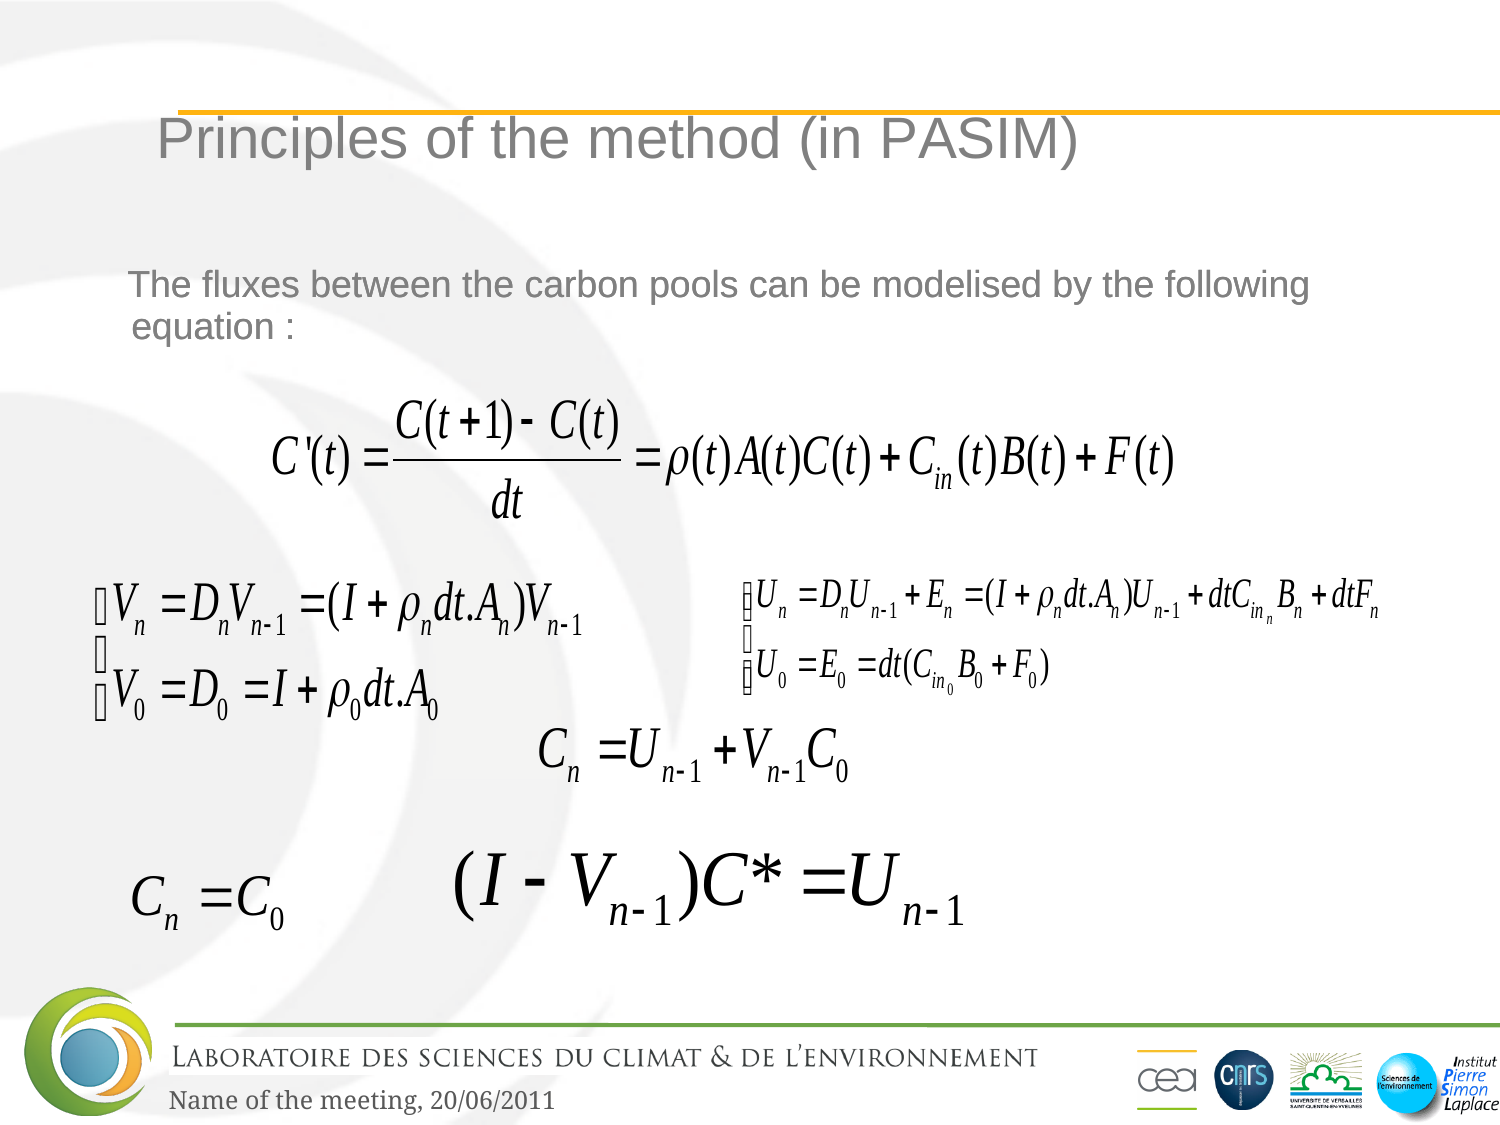

# Principles of the method (in PASIM)
 The fluxes between the carbon pools can be modelised by the following equation :
 The fluxes between the carbon pools can be modelised by the following equation :